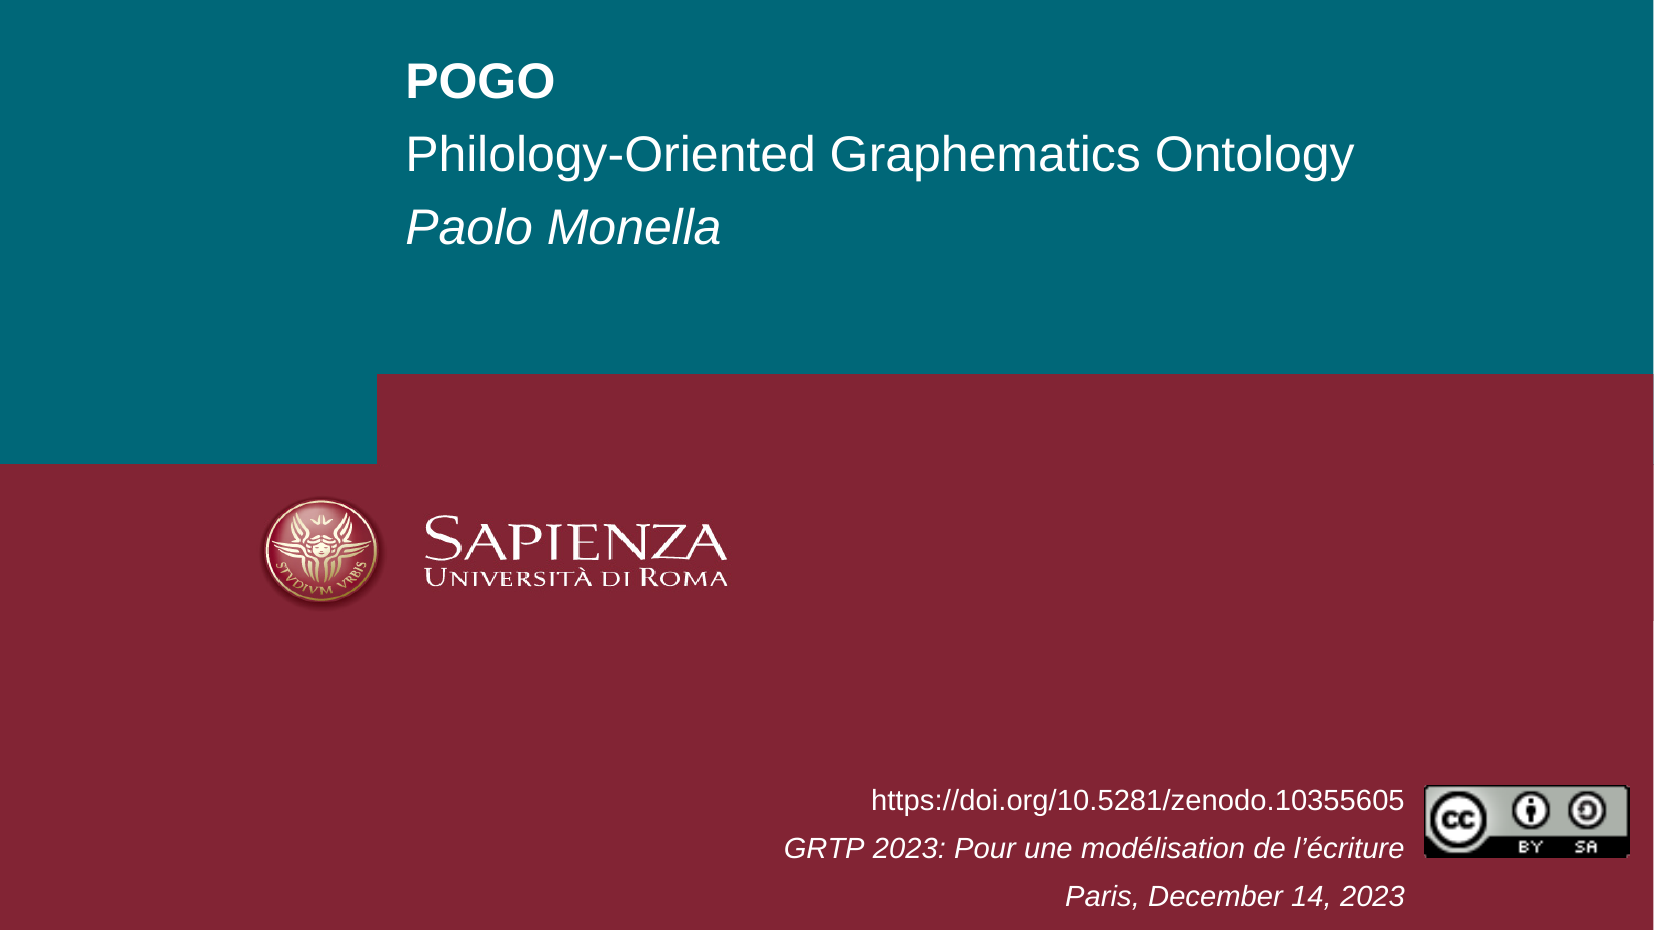

# POGO
Philology-Oriented Graphematics Ontology
Paolo Monella
https://doi.org/10.5281/zenodo.10355605
GRTP 2023: Pour une modélisation de l’écriture
Paris, December 14, 2023